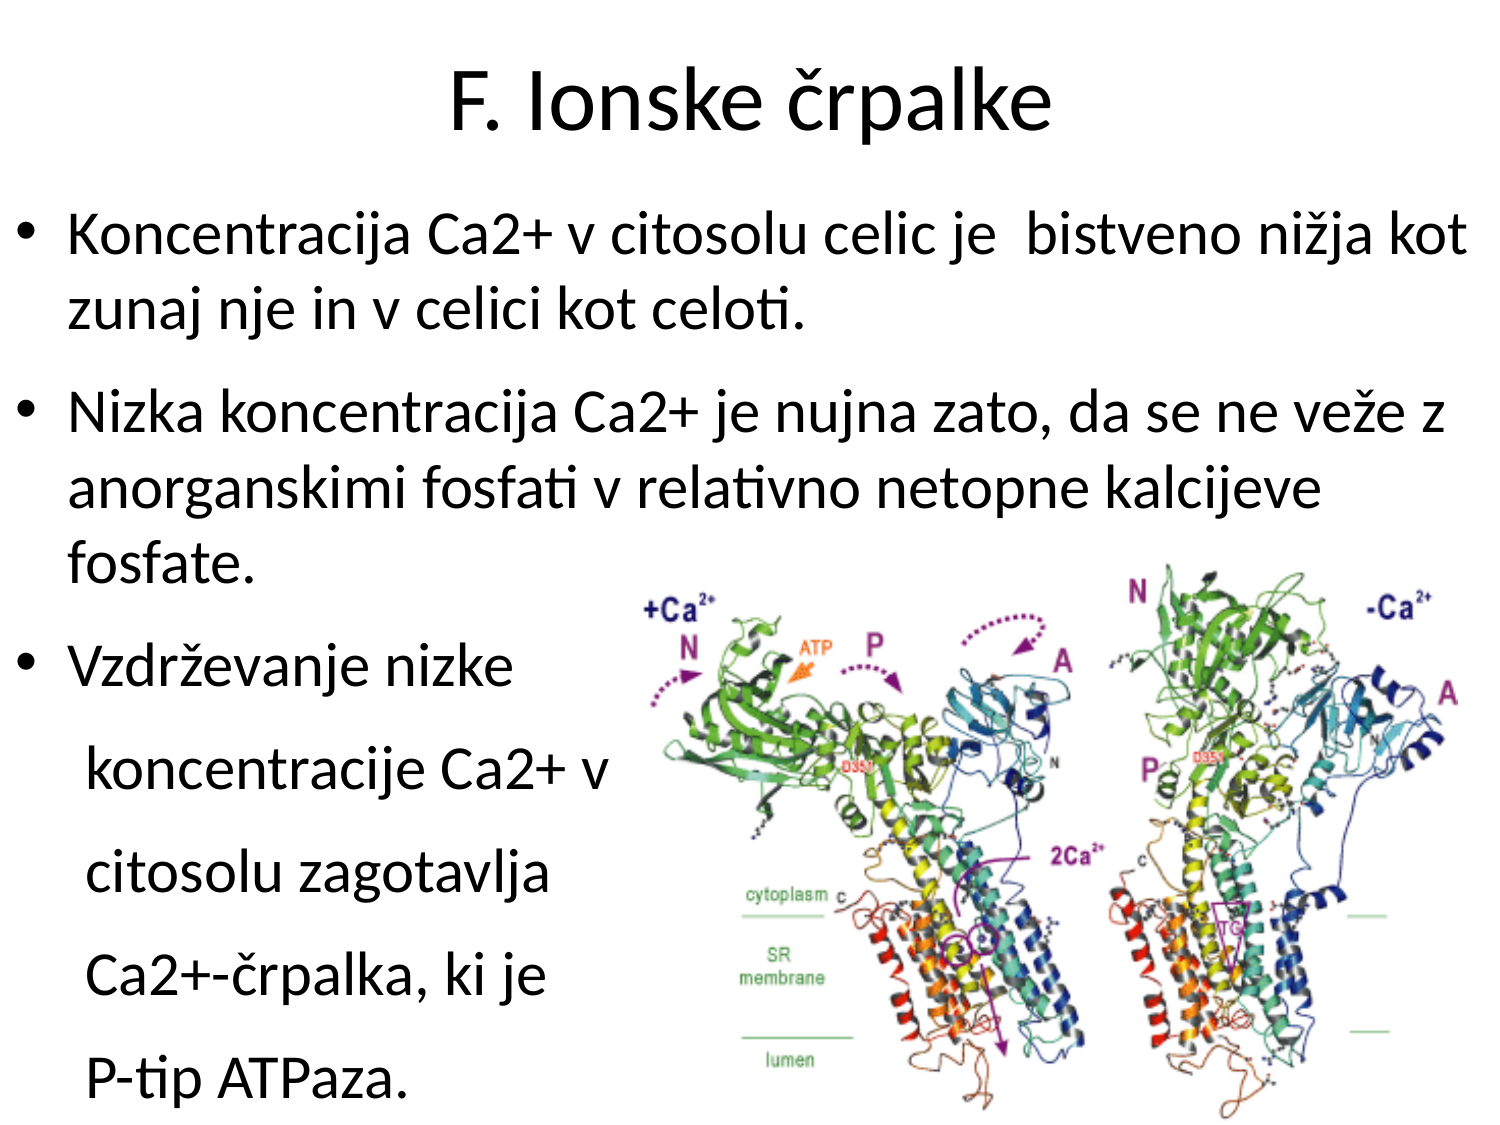

# F. Ionske črpalke
Koncentracija Ca2+ v citosolu celic je bistveno nižja kot zunaj nje in v celici kot celoti.
Nizka koncentracija Ca2+ je nujna zato, da se ne veže z anorganskimi fosfati v relativno netopne kalcijeve fosfate.
Vzdrževanje nizke
	koncentracije Ca2+ v
	citosolu zagotavlja
	Ca2+-črpalka, ki je
	P-tip ATPaza.